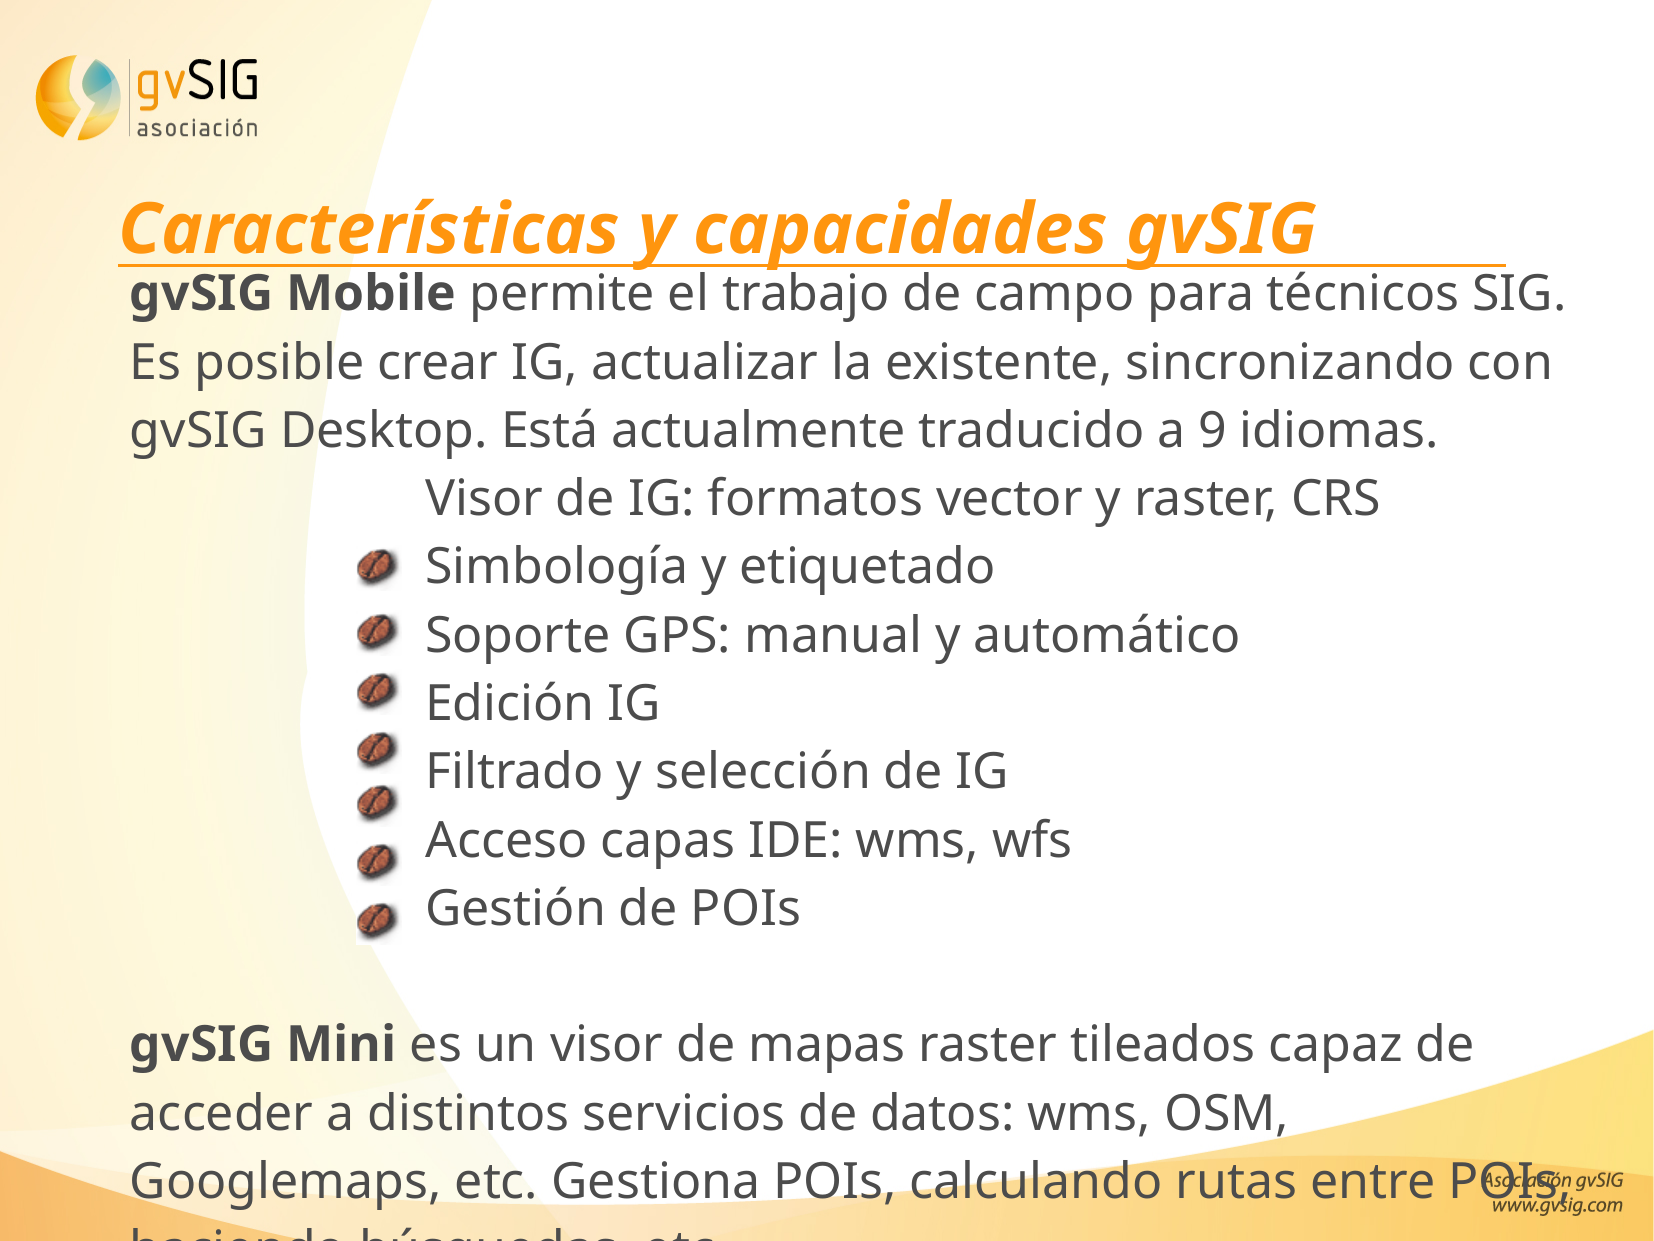

Características y capacidades gvSIG
# gvSIG Mobile permite el trabajo de campo para técnicos SIG. Es posible crear IG, actualizar la existente, sincronizando con gvSIG Desktop. Está actualmente traducido a 9 idiomas. Visor de IG: formatos vector y raster, CRS Simbología y etiquetado Soporte GPS: manual y automático Edición IG Filtrado y selección de IG Acceso capas IDE: wms, wfs Gestión de POIs gvSIG Mini es un visor de mapas raster tileados capaz de acceder a distintos servicios de datos: wms, OSM, Googlemaps, etc. Gestiona POIs, calculando rutas entre POIs, haciendo búsquedas, etc.